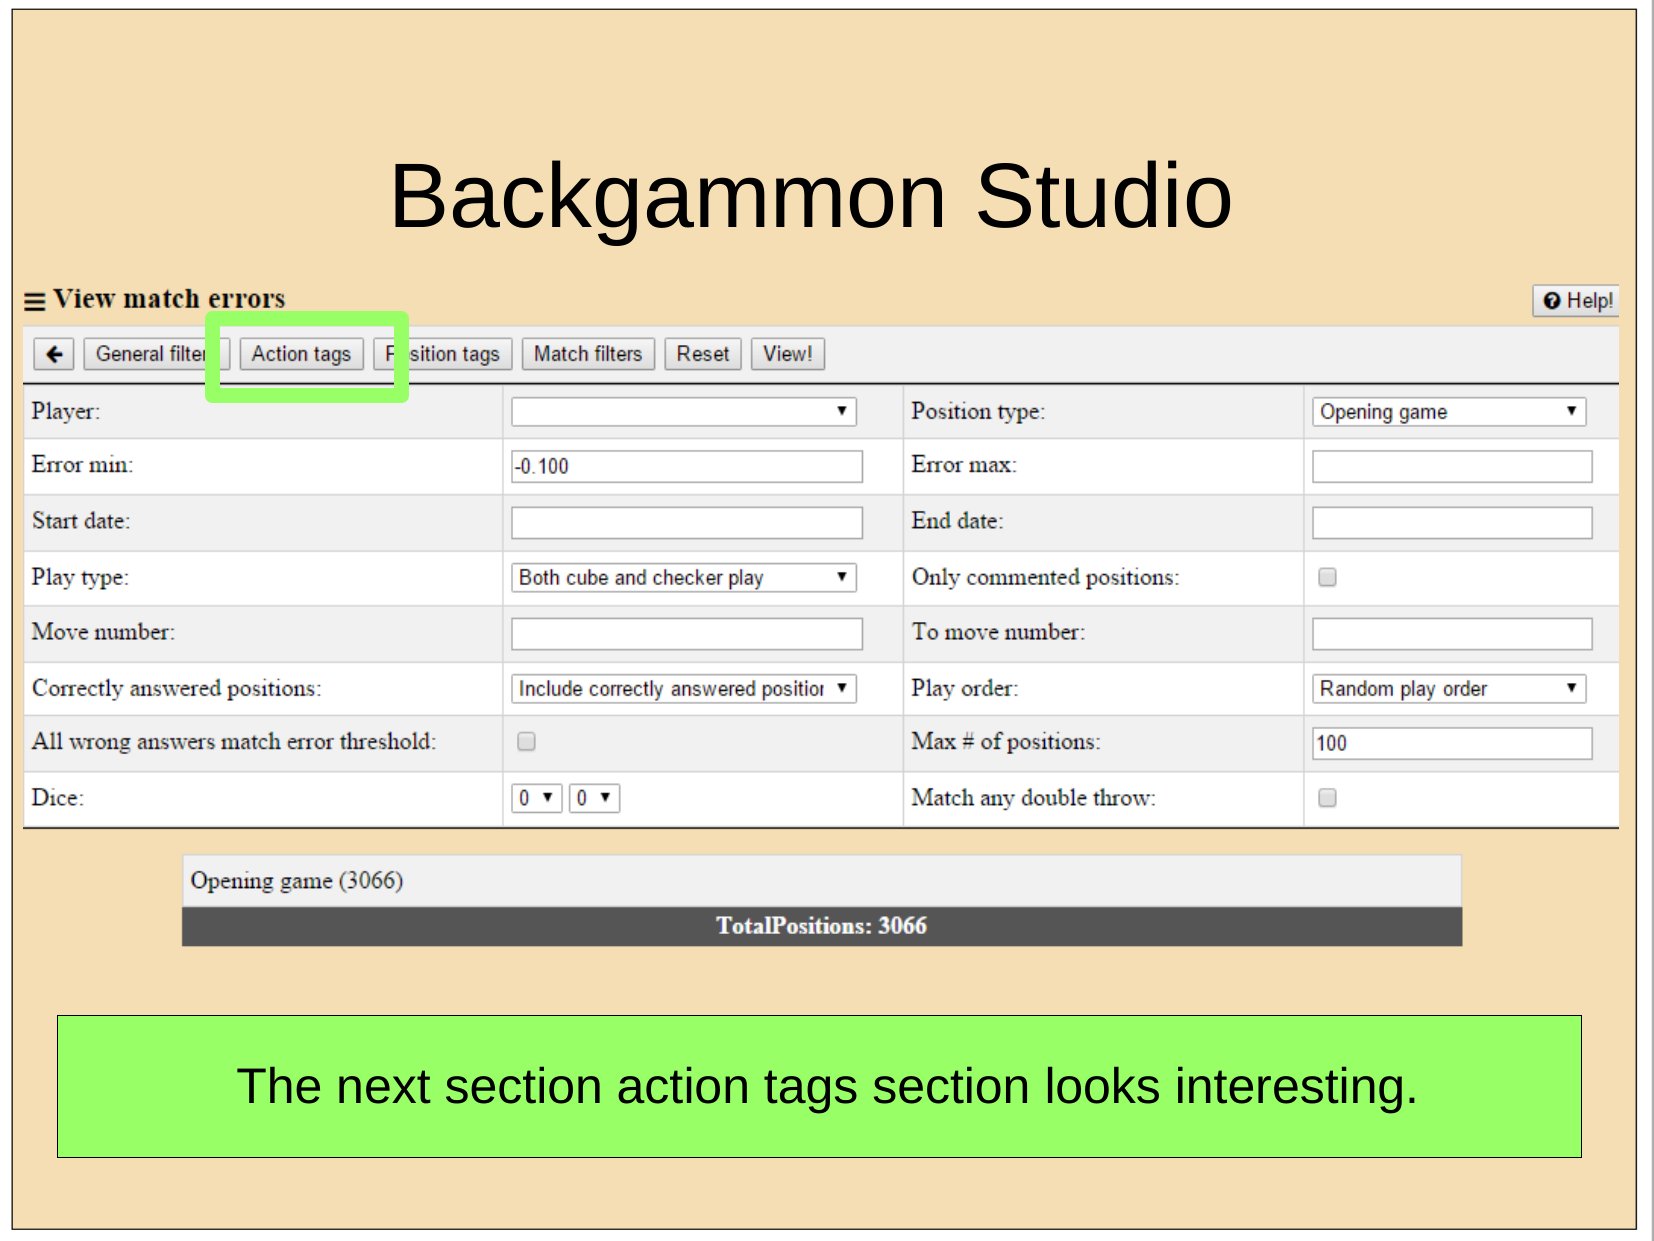

# Backgammon Studio
The next section action tags section looks interesting.